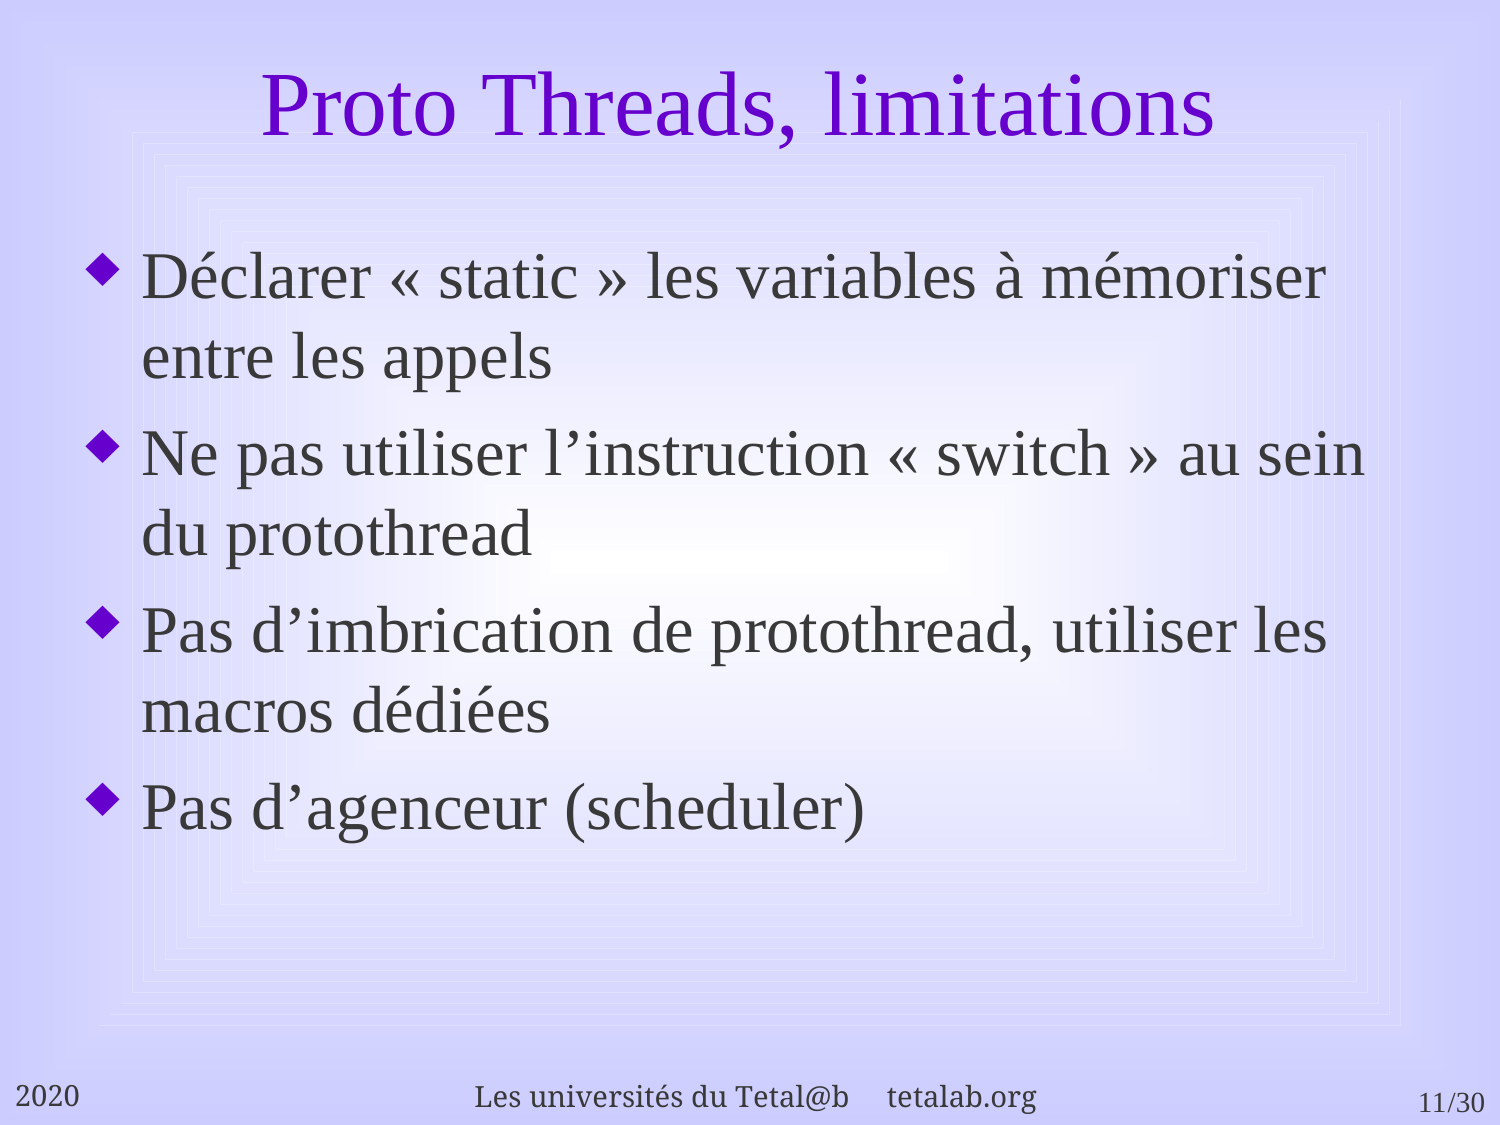

# Proto Threads, limitations
Déclarer « static » les variables à mémoriser entre les appels
Ne pas utiliser l’instruction « switch » au sein du protothread
Pas d’imbrication de protothread, utiliser les macros dédiées
Pas d’agenceur (scheduler)
2020
Les universités du Tetal@b tetalab.org
11